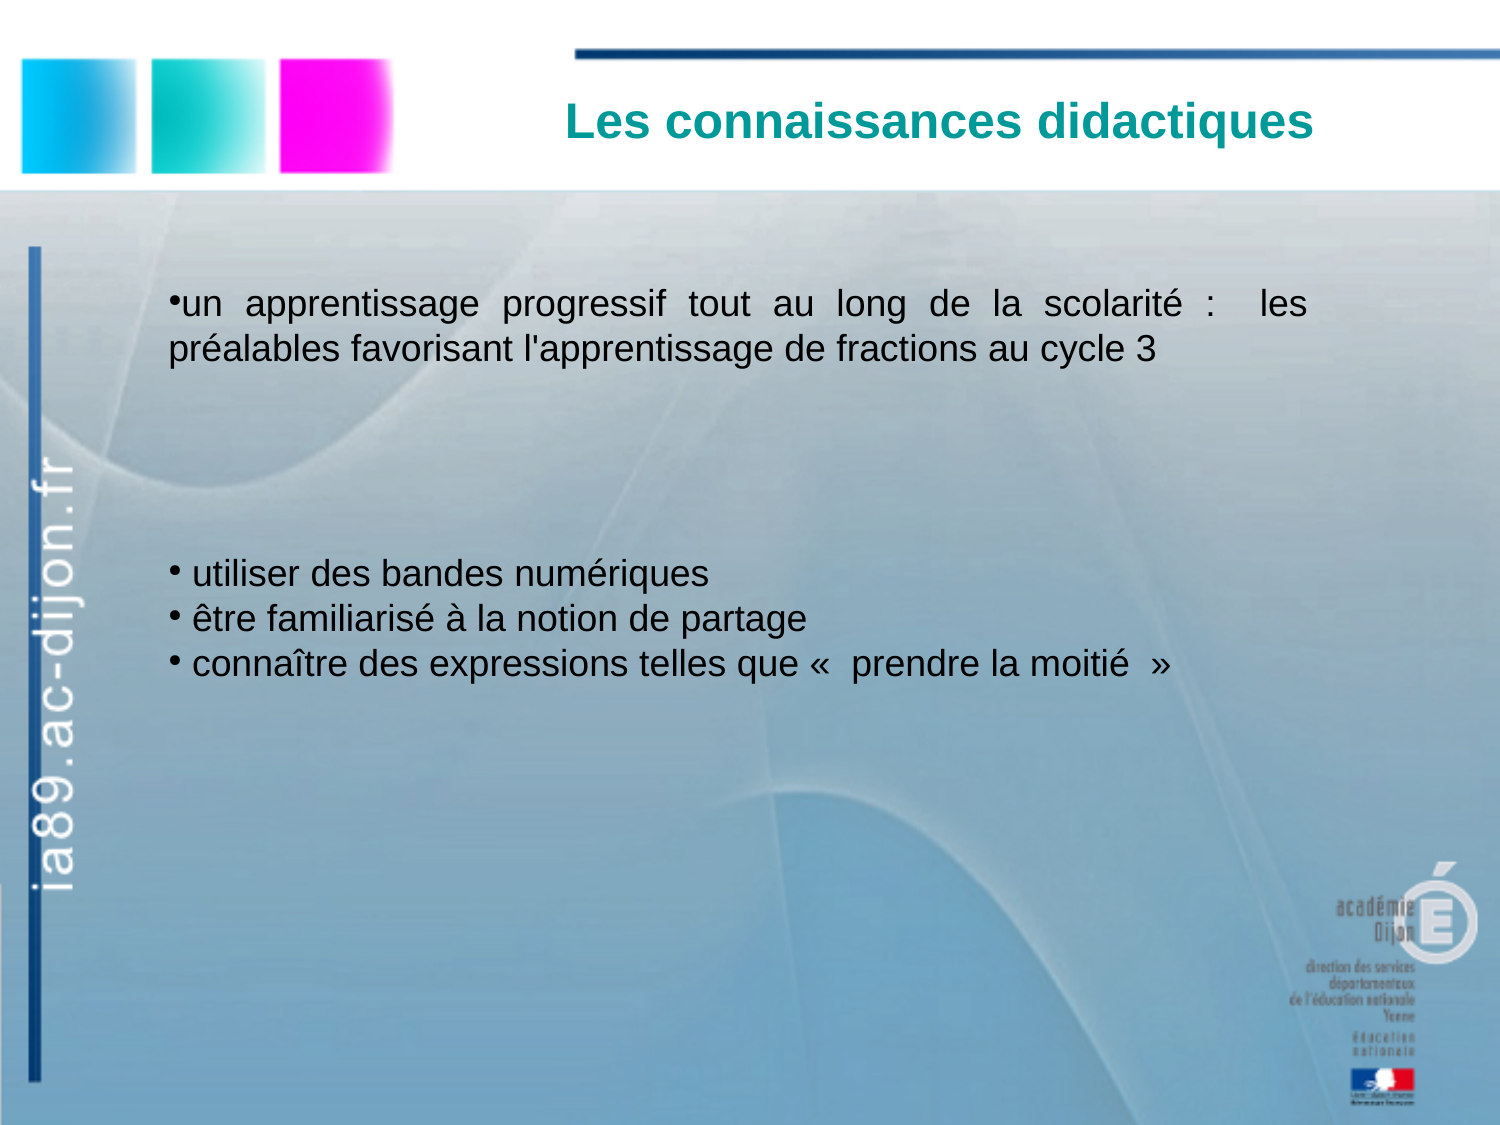

# Les connaissances didactiques
un apprentissage progressif tout au long de la scolarité : les préalables favorisant l'apprentissage de fractions au cycle 3
 utiliser des bandes numériques
 être familiarisé à la notion de partage
 connaître des expressions telles que «  prendre la moitié  »